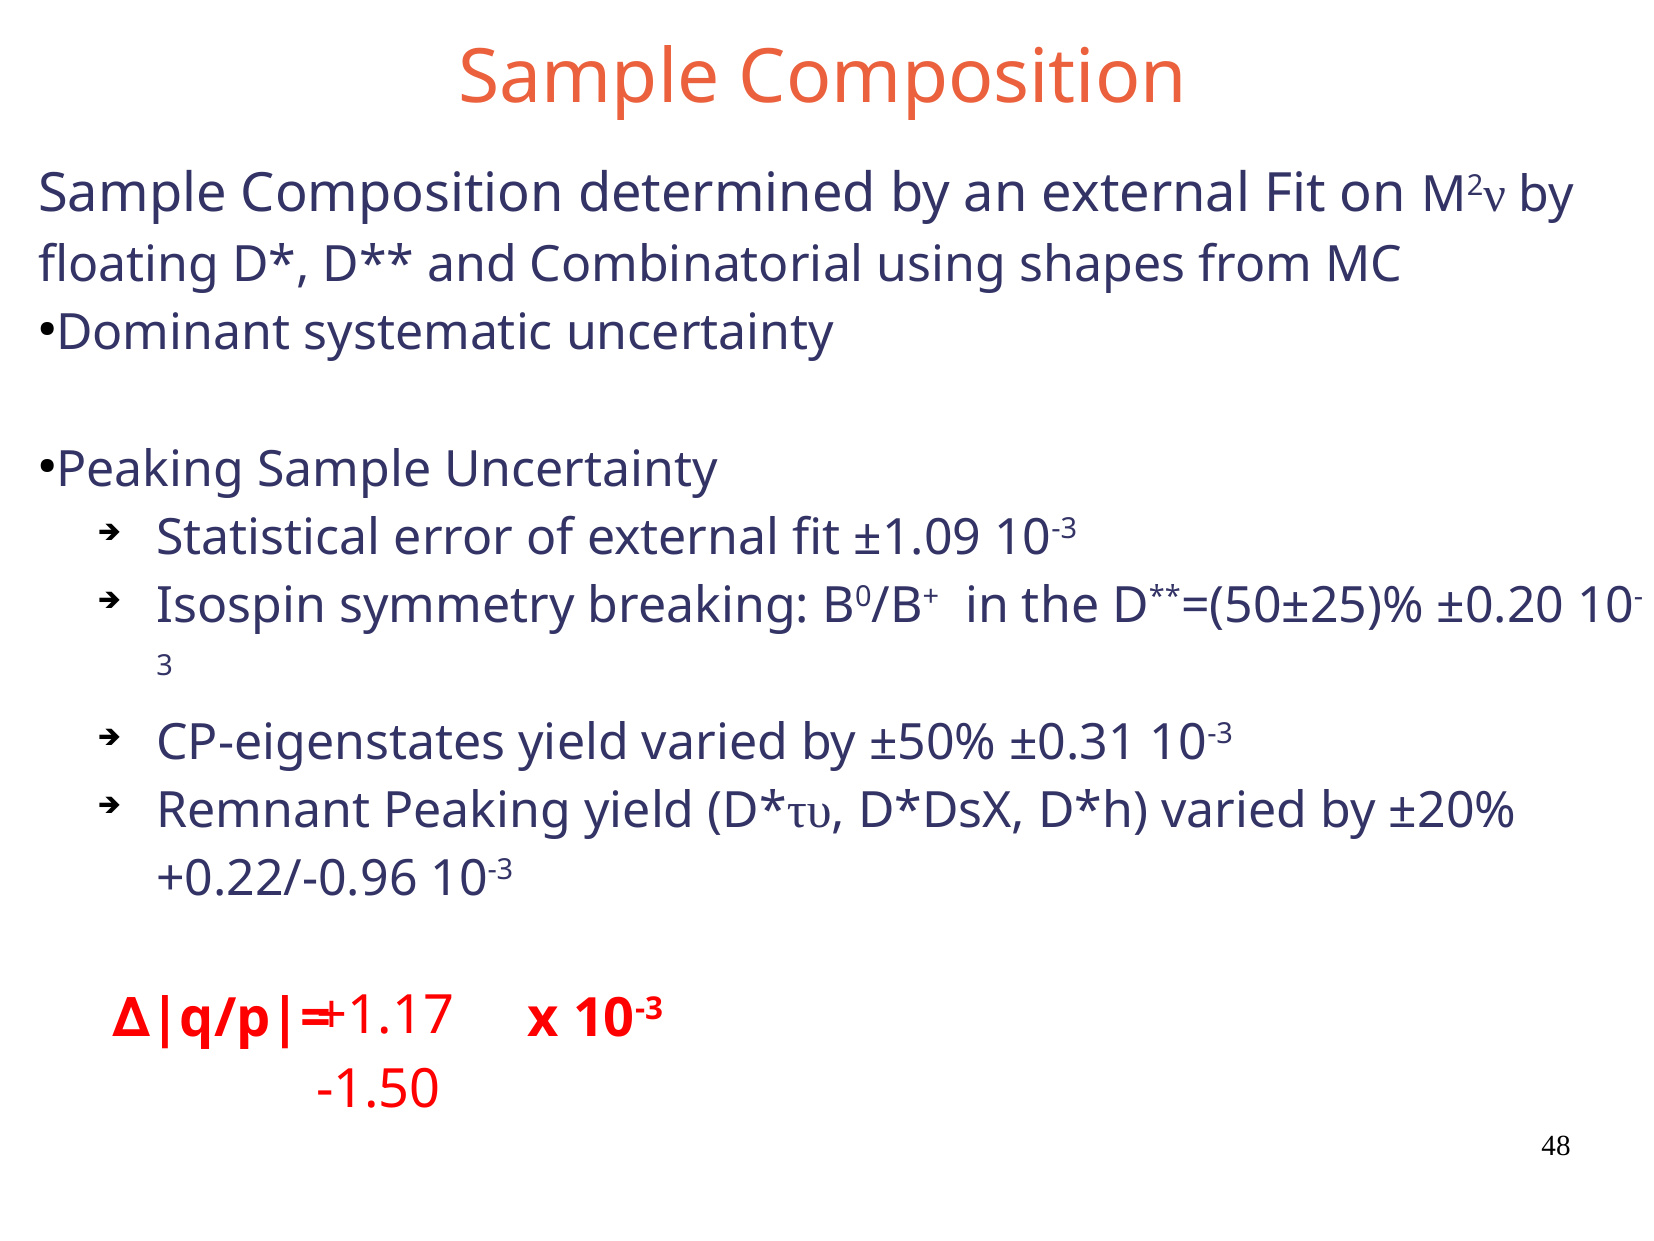

# Sample Composition
Sample Composition determined by an external Fit on M2ν by floating D*, D** and Combinatorial using shapes from MC
Dominant systematic uncertainty
Peaking Sample Uncertainty
Statistical error of external fit ±1.09 10-3
Isospin symmetry breaking: B0/B+ in the D**=(50±25)% ±0.20 10-3
CP-eigenstates yield varied by ±50% ±0.31 10-3
Remnant Peaking yield (D*τυ, D*DsX, D*h) varied by ±20%
+0.22/-0.96 10-3
	∆|q/p|= x 10-3
+1.17
-1.50
48